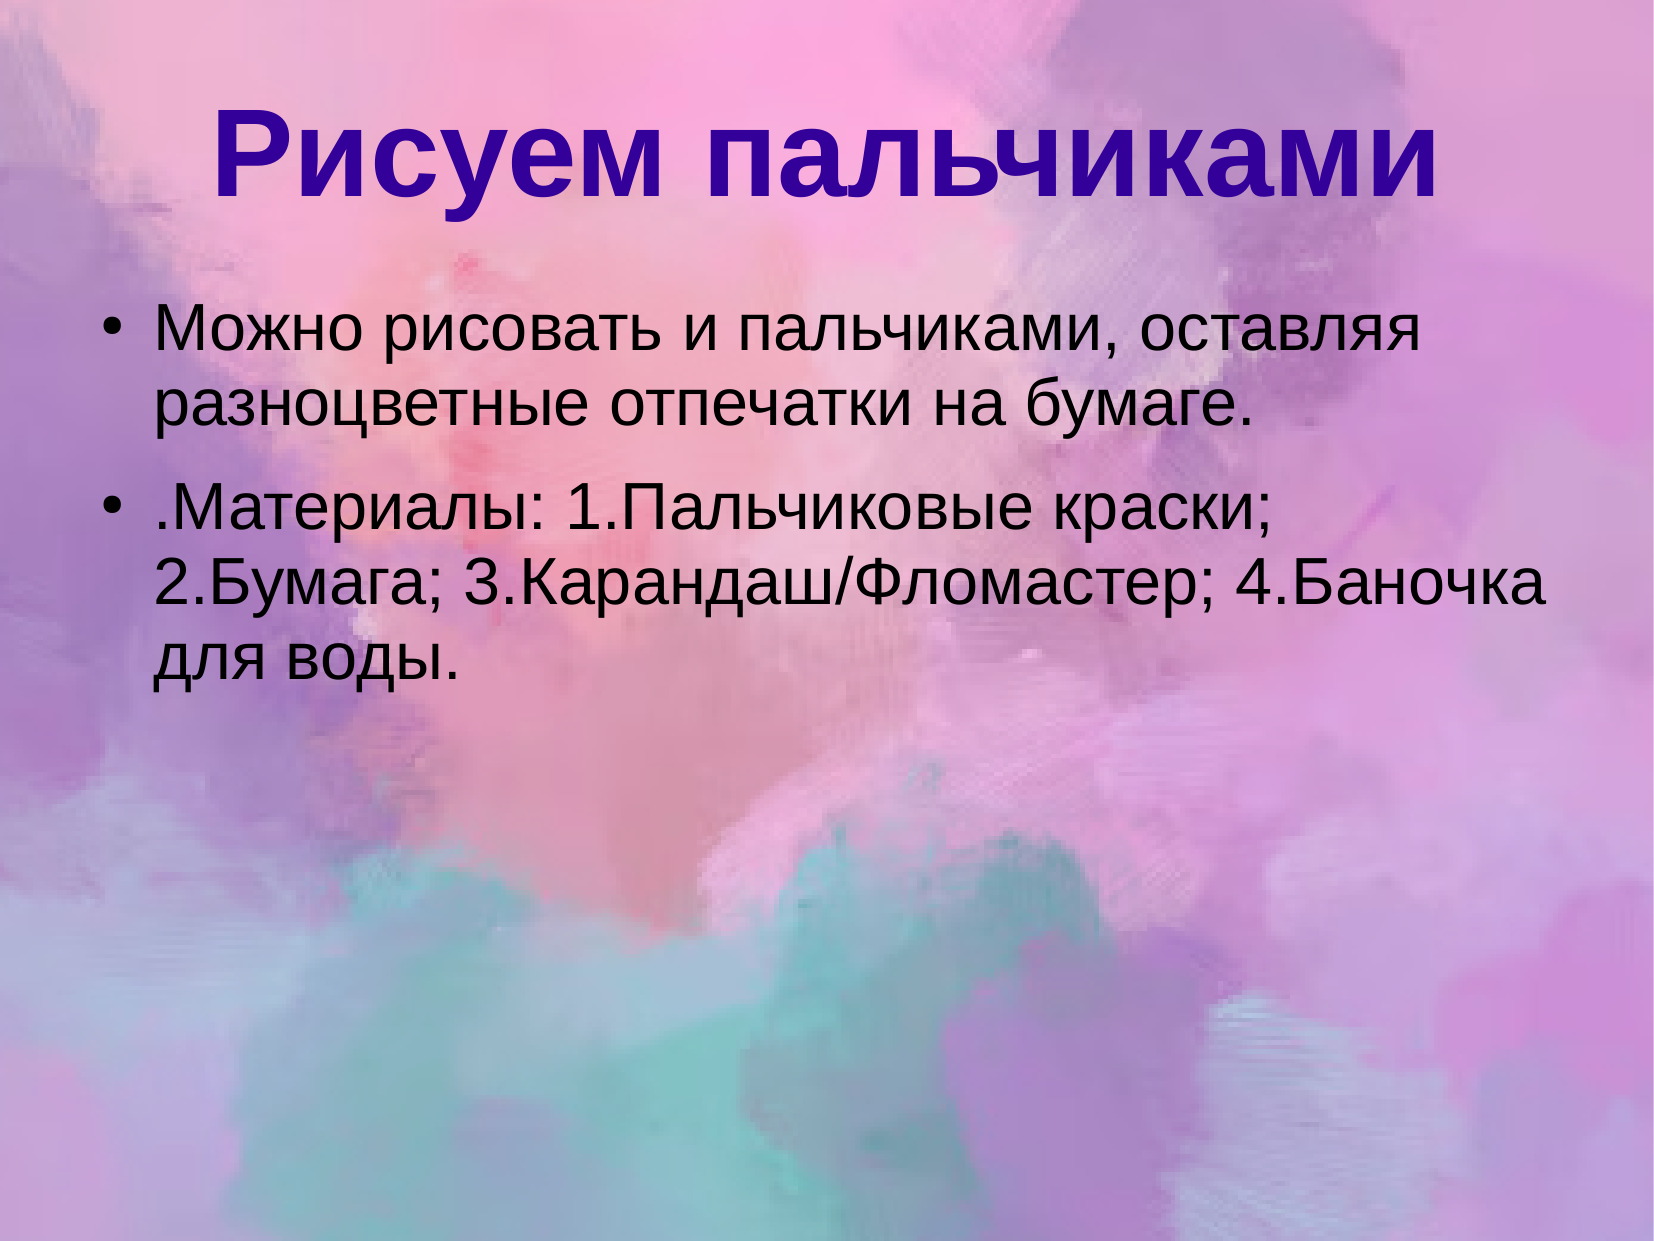

# Рисуем пальчиками
Можно рисовать и пальчиками, оставляя разноцветные отпечатки на бумаге.
.Материалы: 1.Пальчиковые краски; 2.Бумага; 3.Карандаш/Фломастер; 4.Баночка для воды.